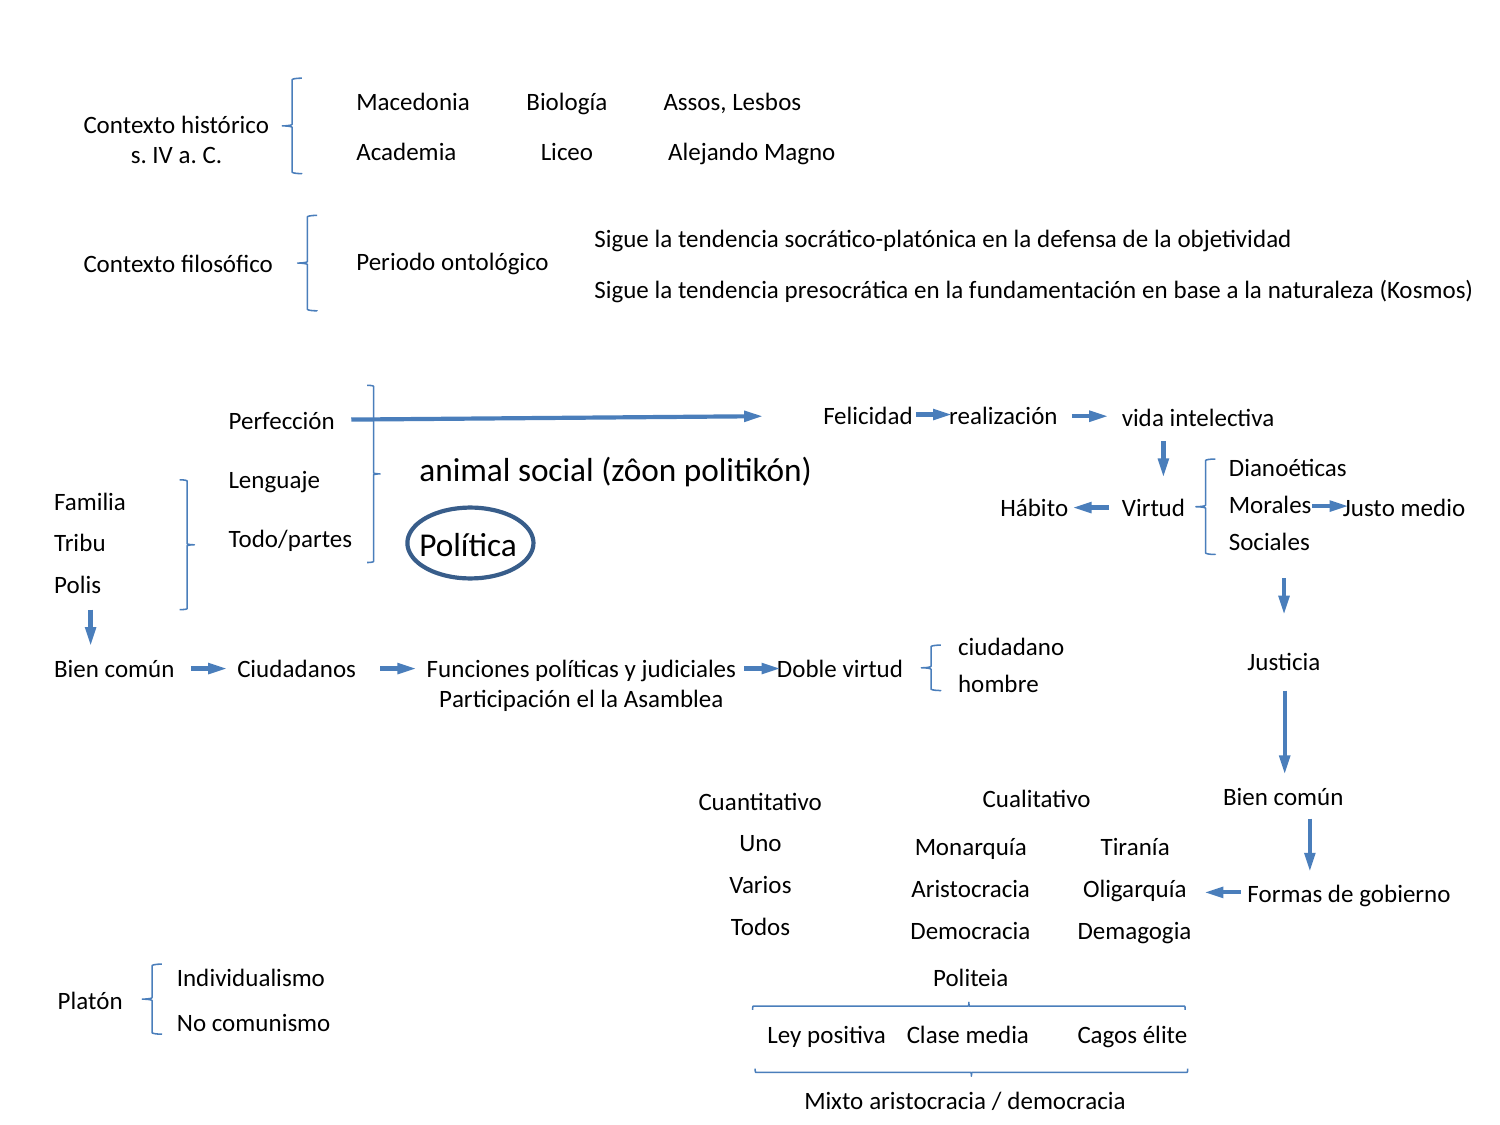

Macedonia
Biología
Assos, Lesbos
Contexto histórico
s. IV a. C.
Academia
Liceo
Alejando Magno
Sigue la tendencia socrático-platónica en la defensa de la objetividad
Periodo ontológico
Contexto filosófico
Sigue la tendencia presocrática en la fundamentación en base a la naturaleza (Kosmos)
Felicidad
realización
vida intelectiva
Perfección
animal social (zôon politikón)
Dianoéticas
Lenguaje
Familia
Morales
Justo medio
Hábito
Virtud
Todo/partes
Política
Sociales
Tribu
Polis
ciudadano
Justicia
Bien común
Ciudadanos
Funciones políticas y judiciales
Participación el la Asamblea
Doble virtud
hombre
Bien común
Cualitativo
Cuantitativo
Uno
Monarquía
Tiranía
Varios
Aristocracia
Oligarquía
Formas de gobierno
Todos
Democracia
Demagogia
Individualismo
Politeia
Platón
No comunismo
Clase media
Cagos élite
Ley positiva
Mixto aristocracia / democracia